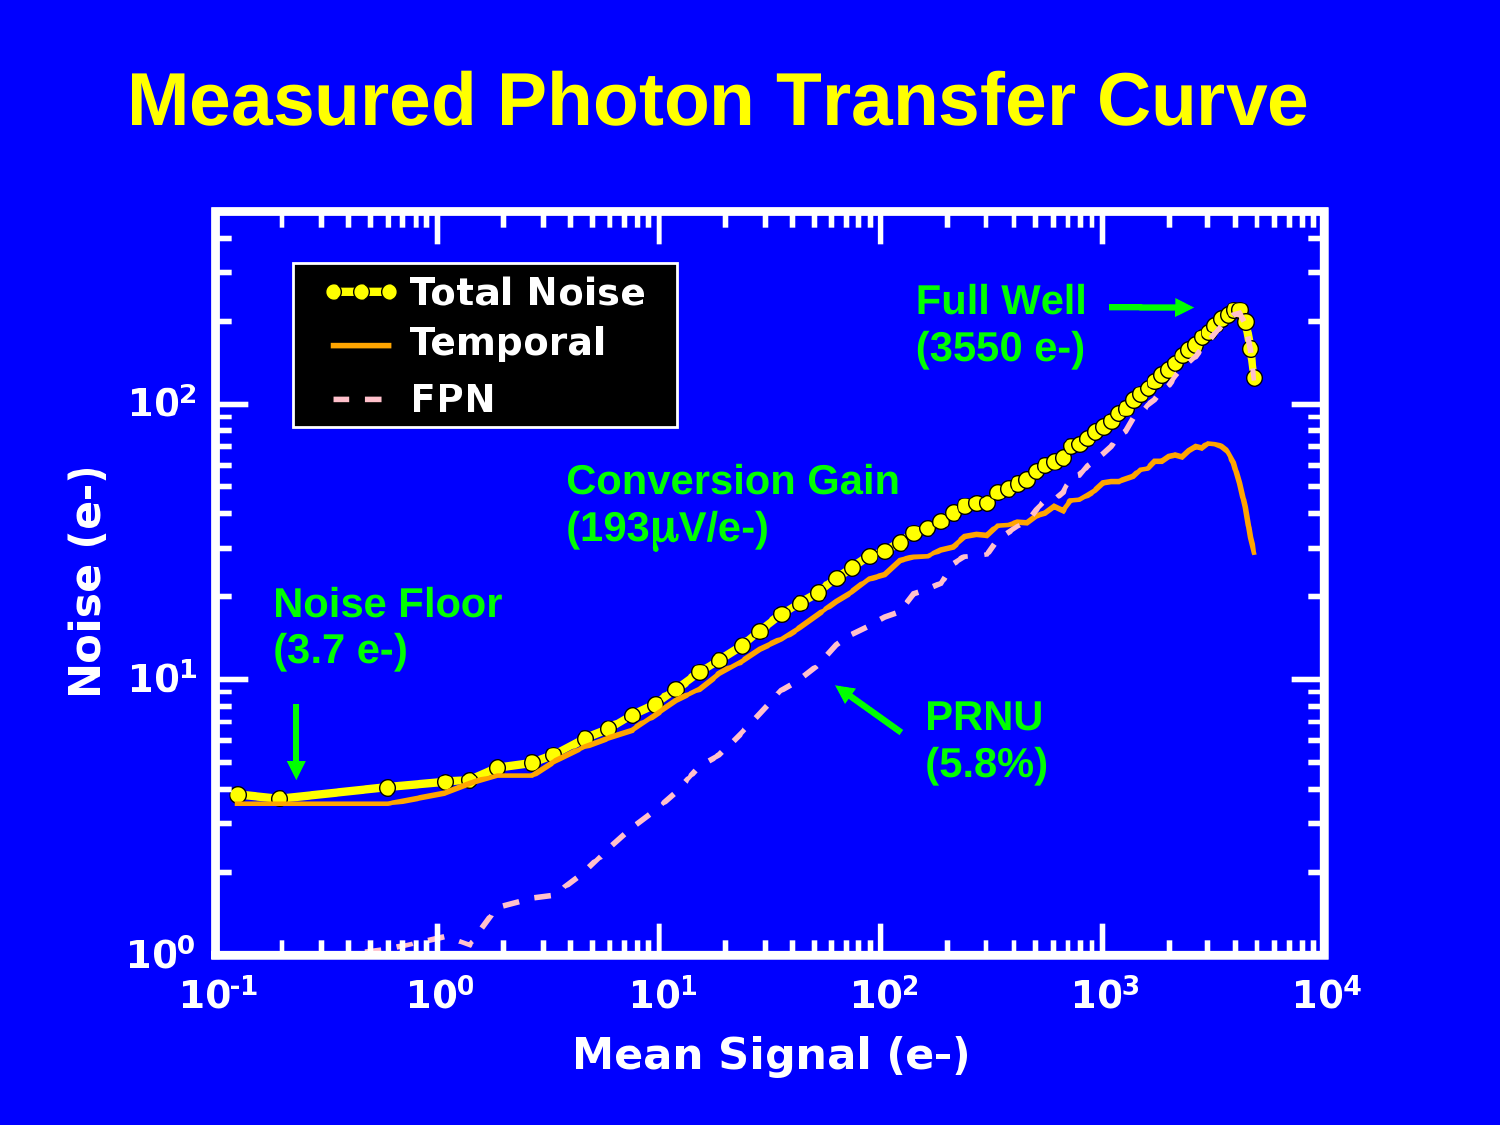

# Measured Photon Transfer Curve
Full Well
(3550 e-)
Conversion Gain
(193V/e-)
Noise Floor
(3.7 e-)
PRNU
(5.8%)